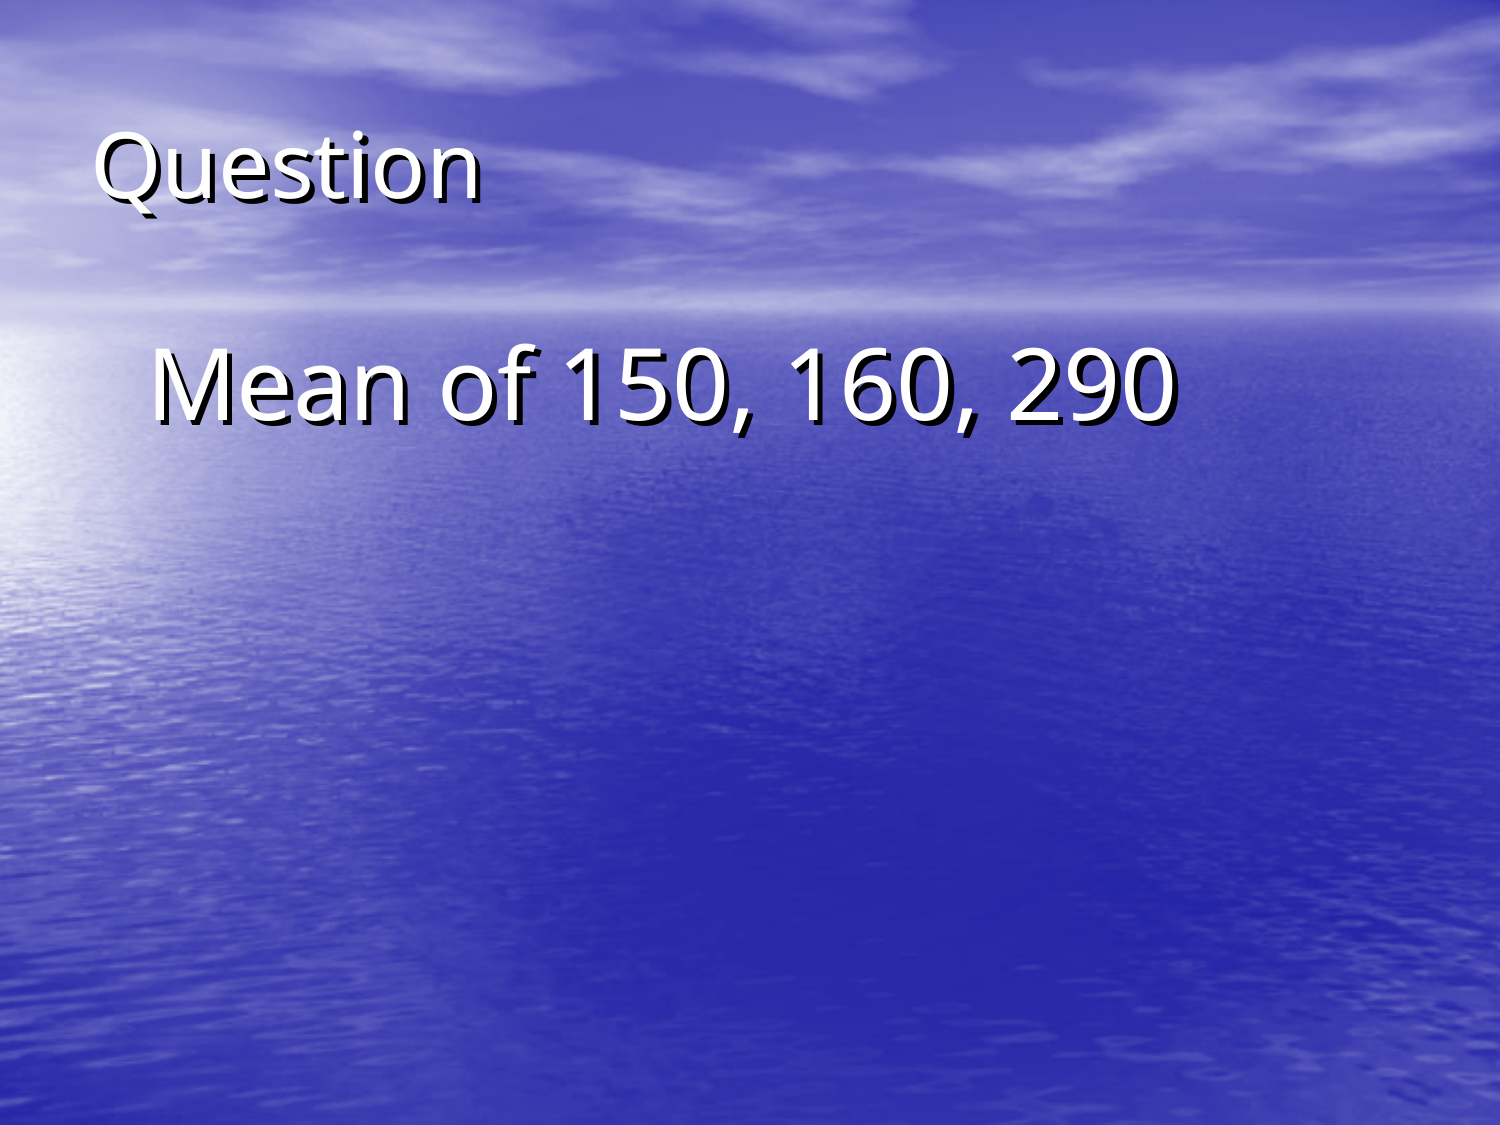

# Question
Mean of 150, 160, 290